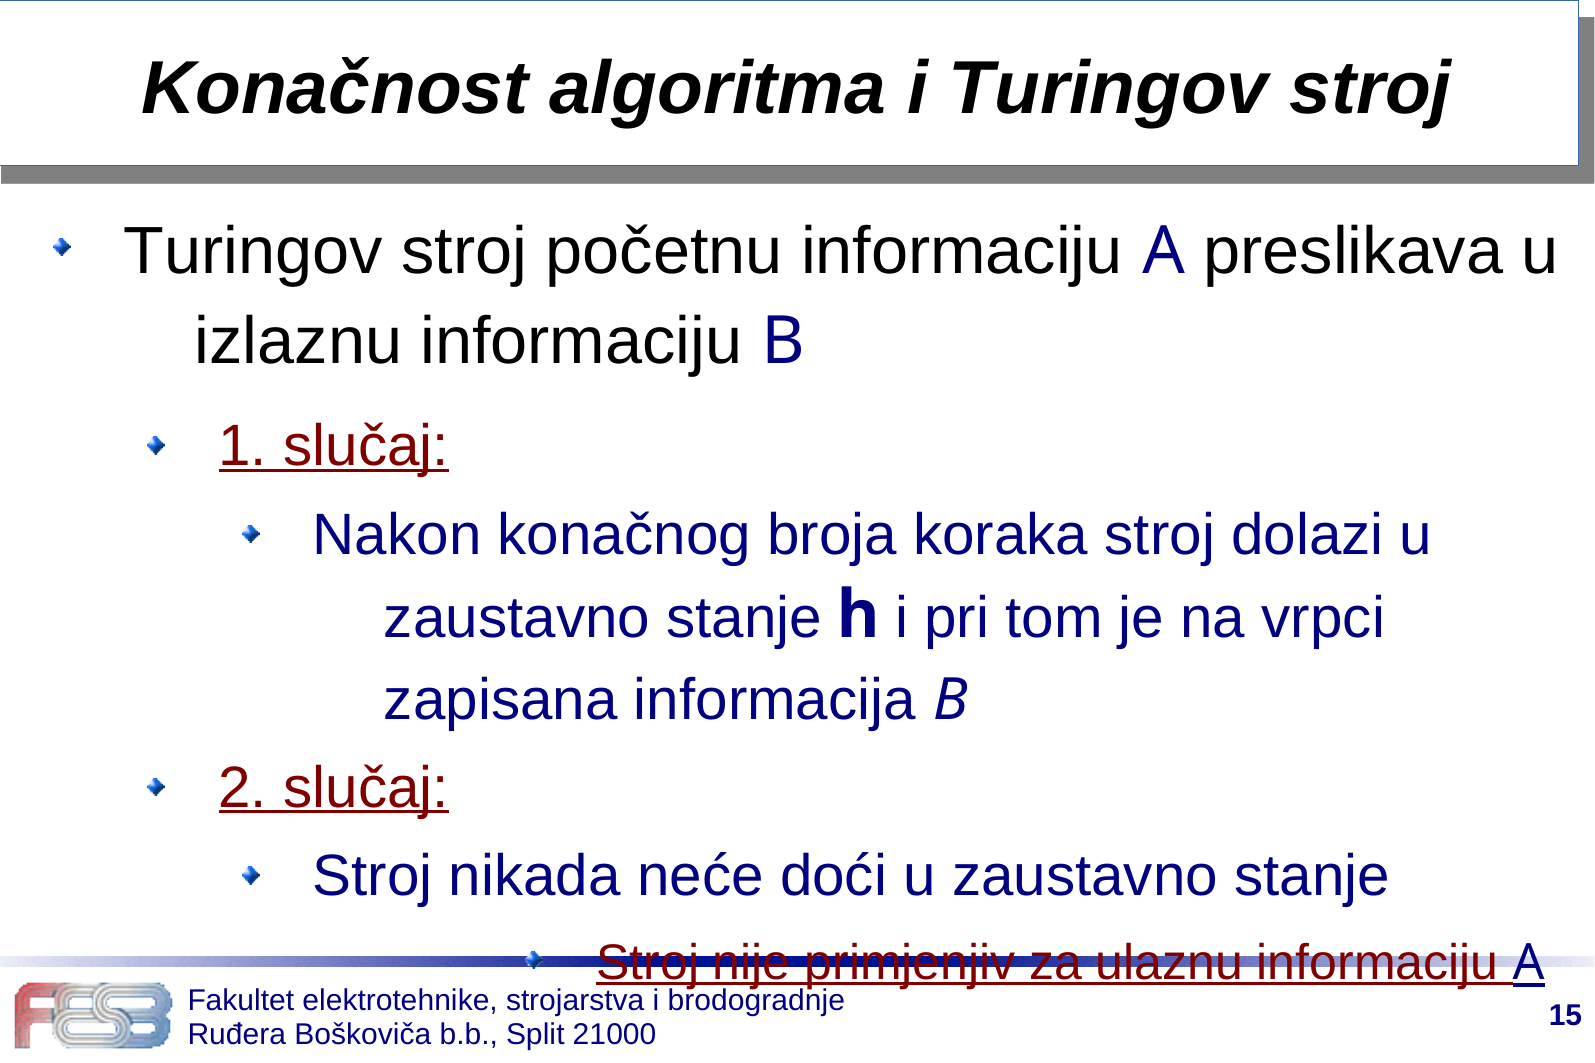

# Konačnost algoritma i Turingov stroj
Turingov stroj početnu informaciju A preslikava u izlaznu informaciju B
1. slučaj:
Nakon konačnog broja koraka stroj dolazi u zaustavno stanje h i pri tom je na vrpci zapisana informacija B
2. slučaj:
Stroj nikada neće doći u zaustavno stanje
Stroj nije primjenjiv za ulaznu informaciju A